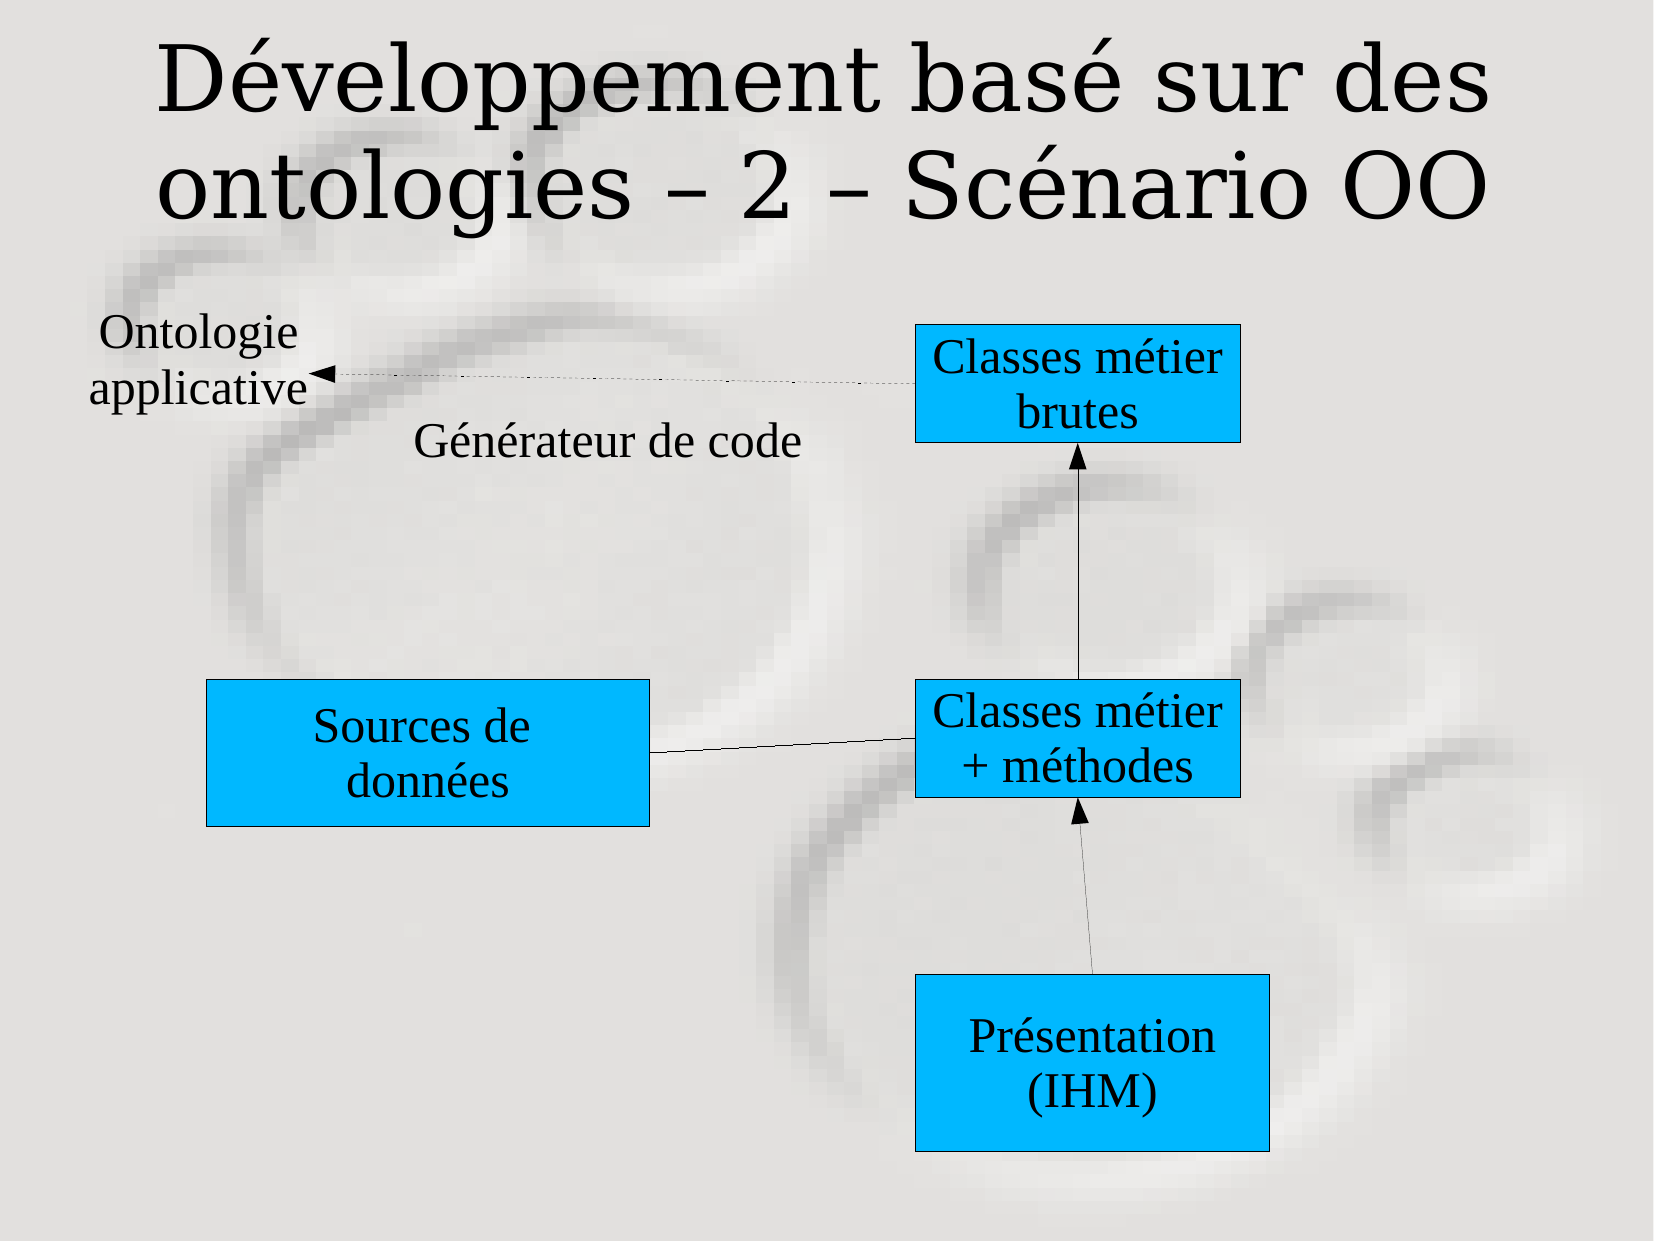

# Développement basé sur des ontologies – 2 – Scénario OO
Ontologie
applicative
Classes métier
brutes
Générateur de code
Sources de
données
Classes métier
+ méthodes
Présentation
(IHM)